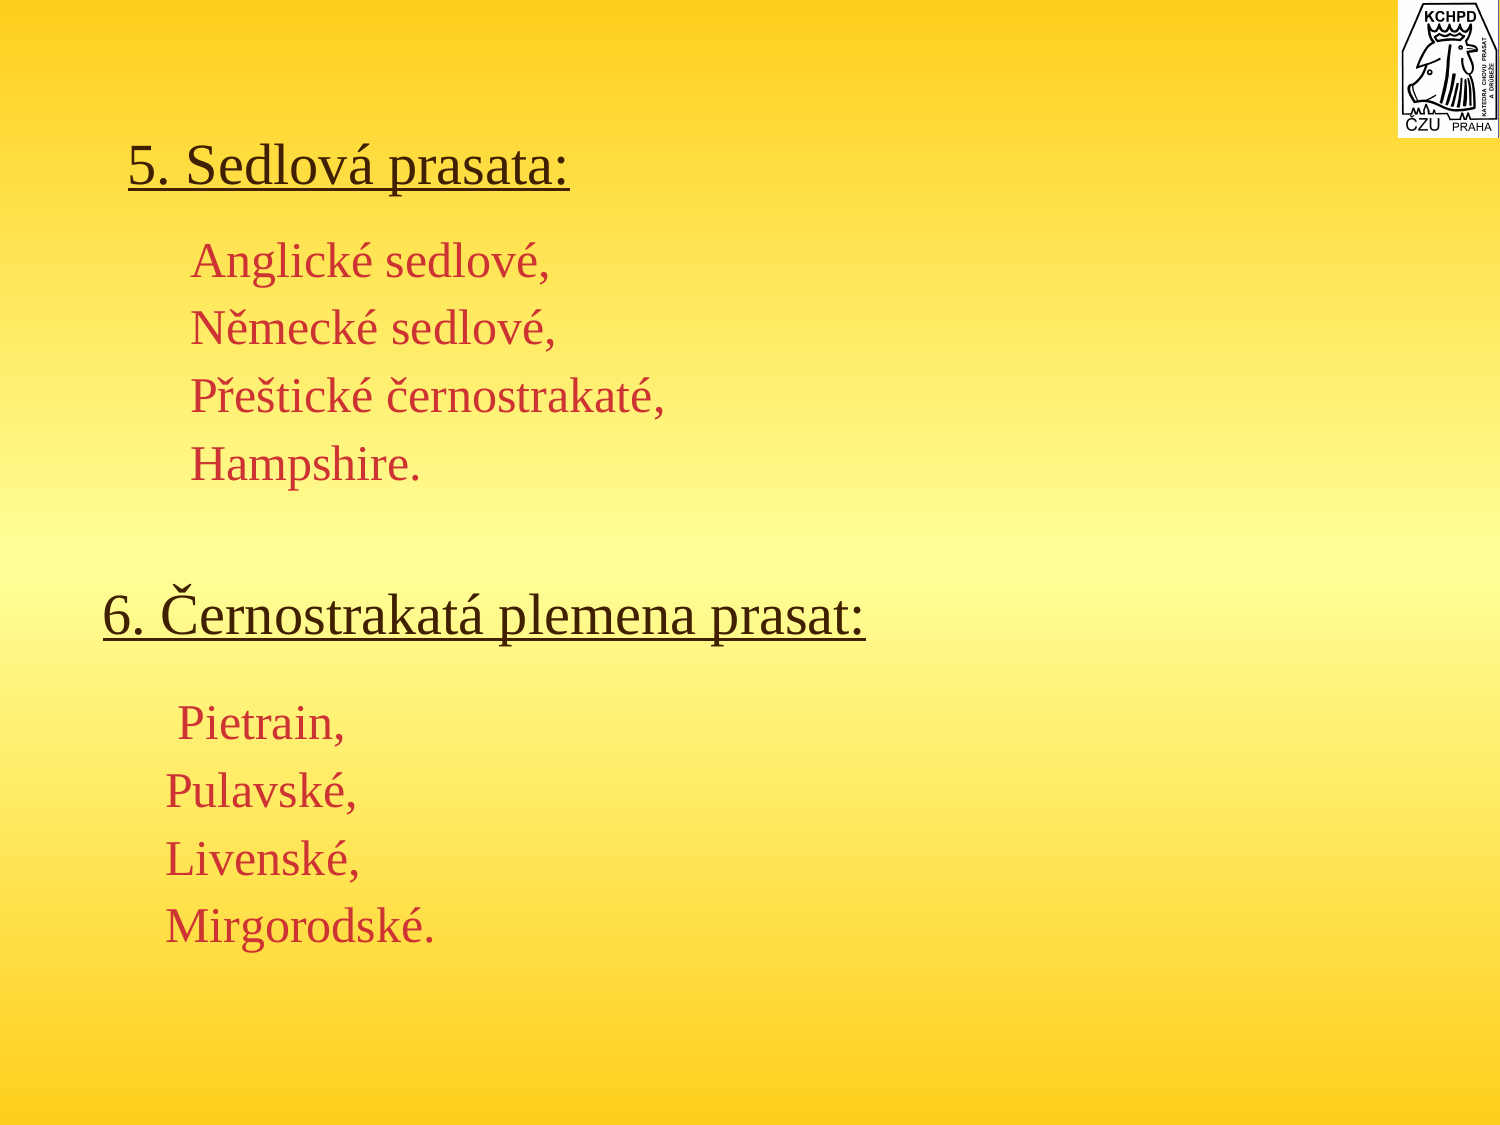

5. Sedlová prasata:
 Anglické sedlové,
 Německé sedlové,
 Přeštické černostrakaté,
 Hampshire.
6. Černostrakatá plemena prasat:
 Pietrain,
Pulavské,
Livenské,
Mirgorodské.